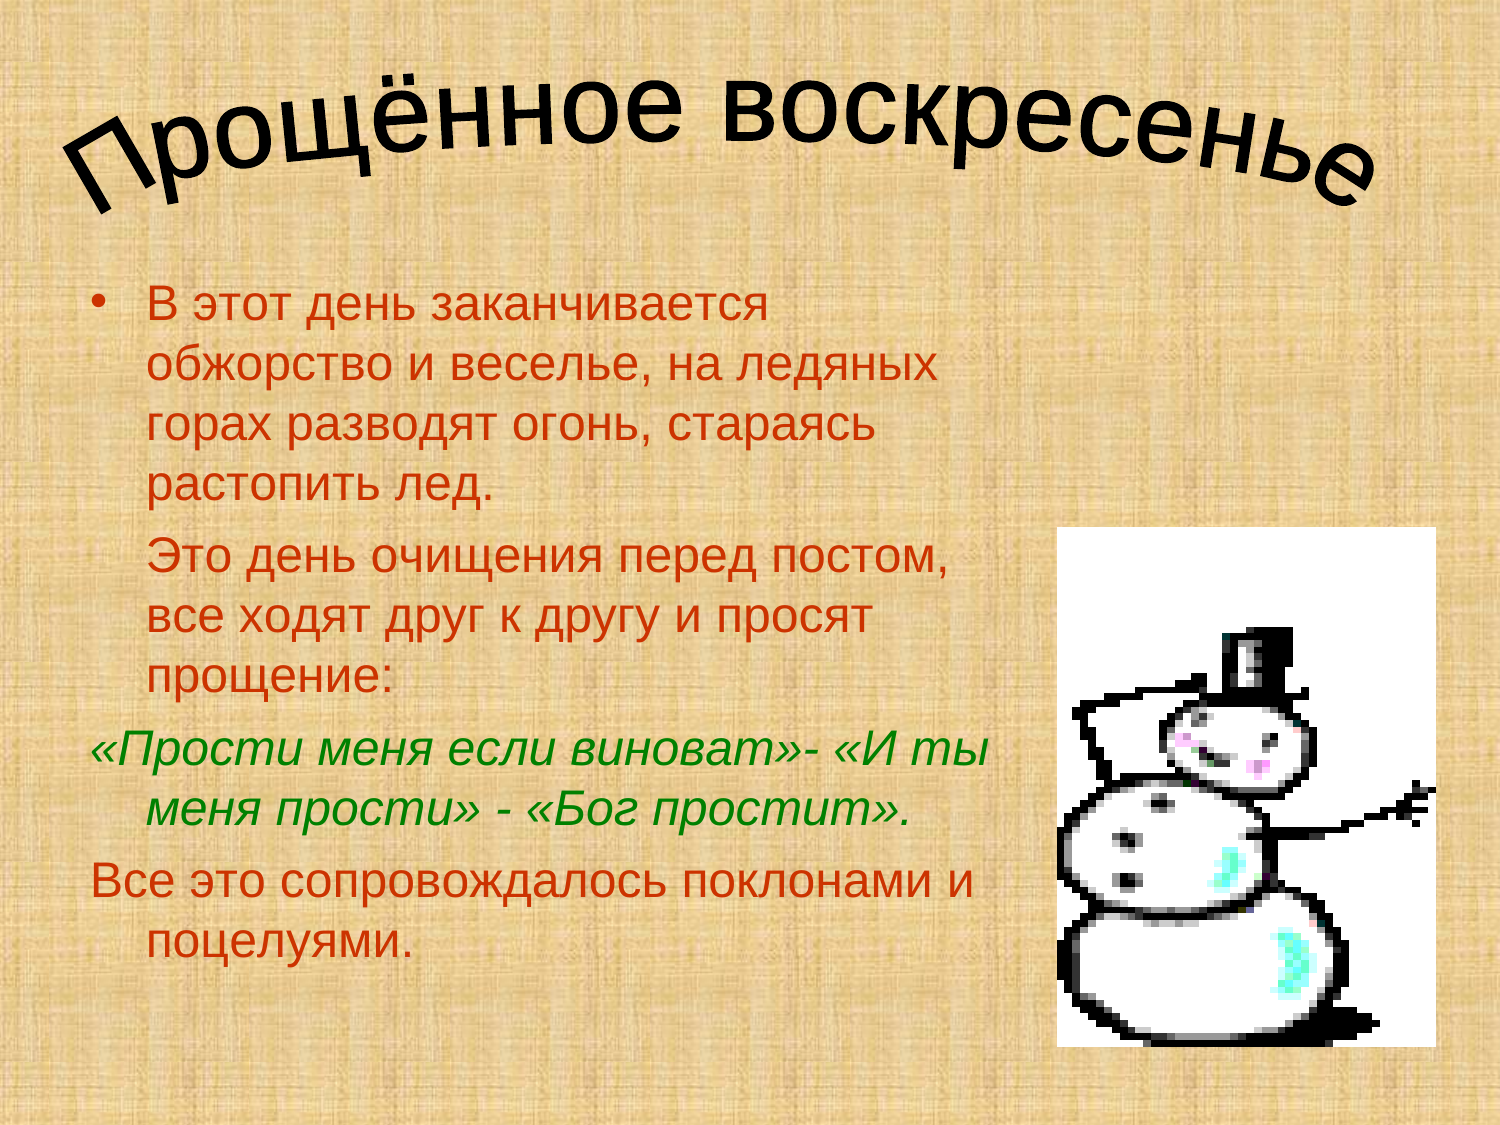

Прощённое воскресенье
# В этот день заканчивается обжорство и веселье, на ледяных горах разводят огонь, стараясь растопить лед.
 Это день очищения перед постом, все ходят друг к другу и просят прощение:
«Прости меня если виноват»- «И ты меня прости» - «Бог простит».
Все это сопровождалось поклонами и поцелуями.